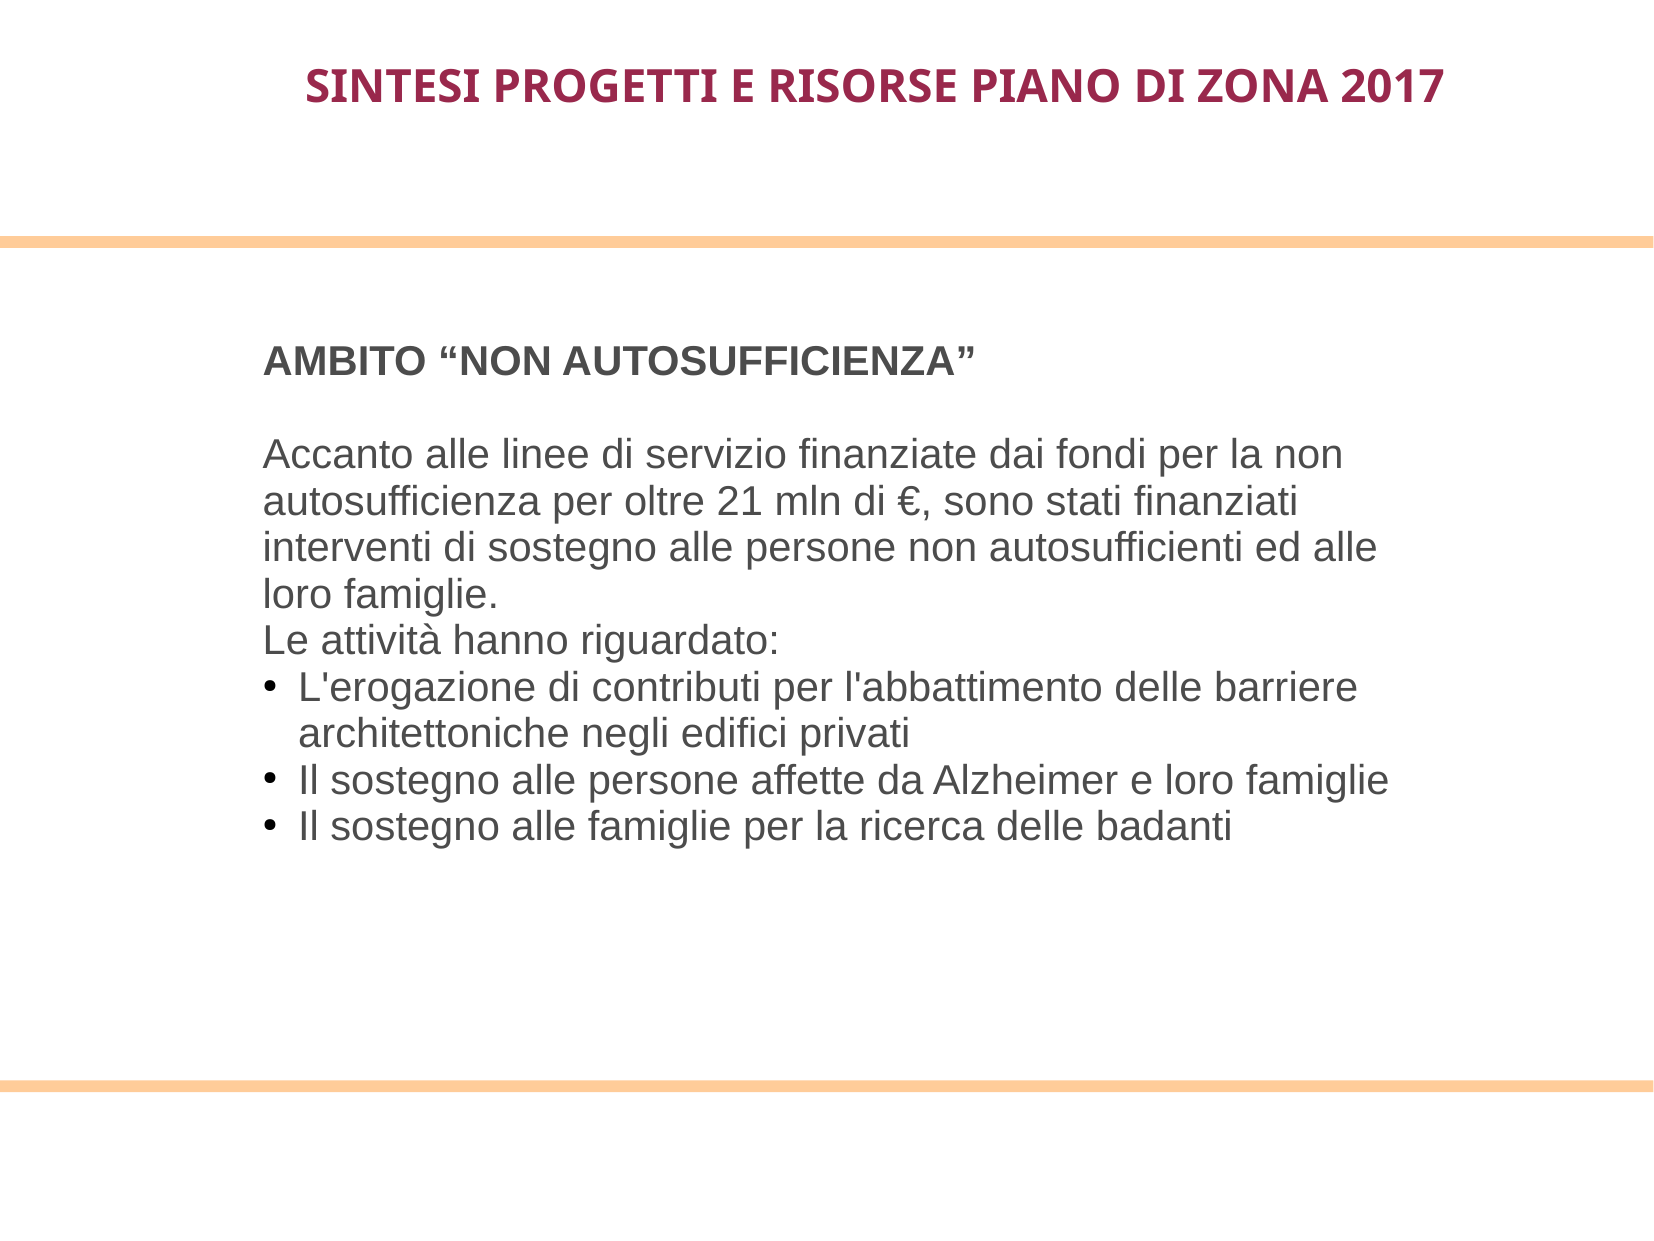

SINTESI PROGETTI E RISORSE PIANO DI ZONA 2017
AMBITO “NON AUTOSUFFICIENZA”
Accanto alle linee di servizio finanziate dai fondi per la non autosufficienza per oltre 21 mln di €, sono stati finanziati interventi di sostegno alle persone non autosufficienti ed alle loro famiglie.
Le attività hanno riguardato:
L'erogazione di contributi per l'abbattimento delle barriere architettoniche negli edifici privati
Il sostegno alle persone affette da Alzheimer e loro famiglie
Il sostegno alle famiglie per la ricerca delle badanti
#